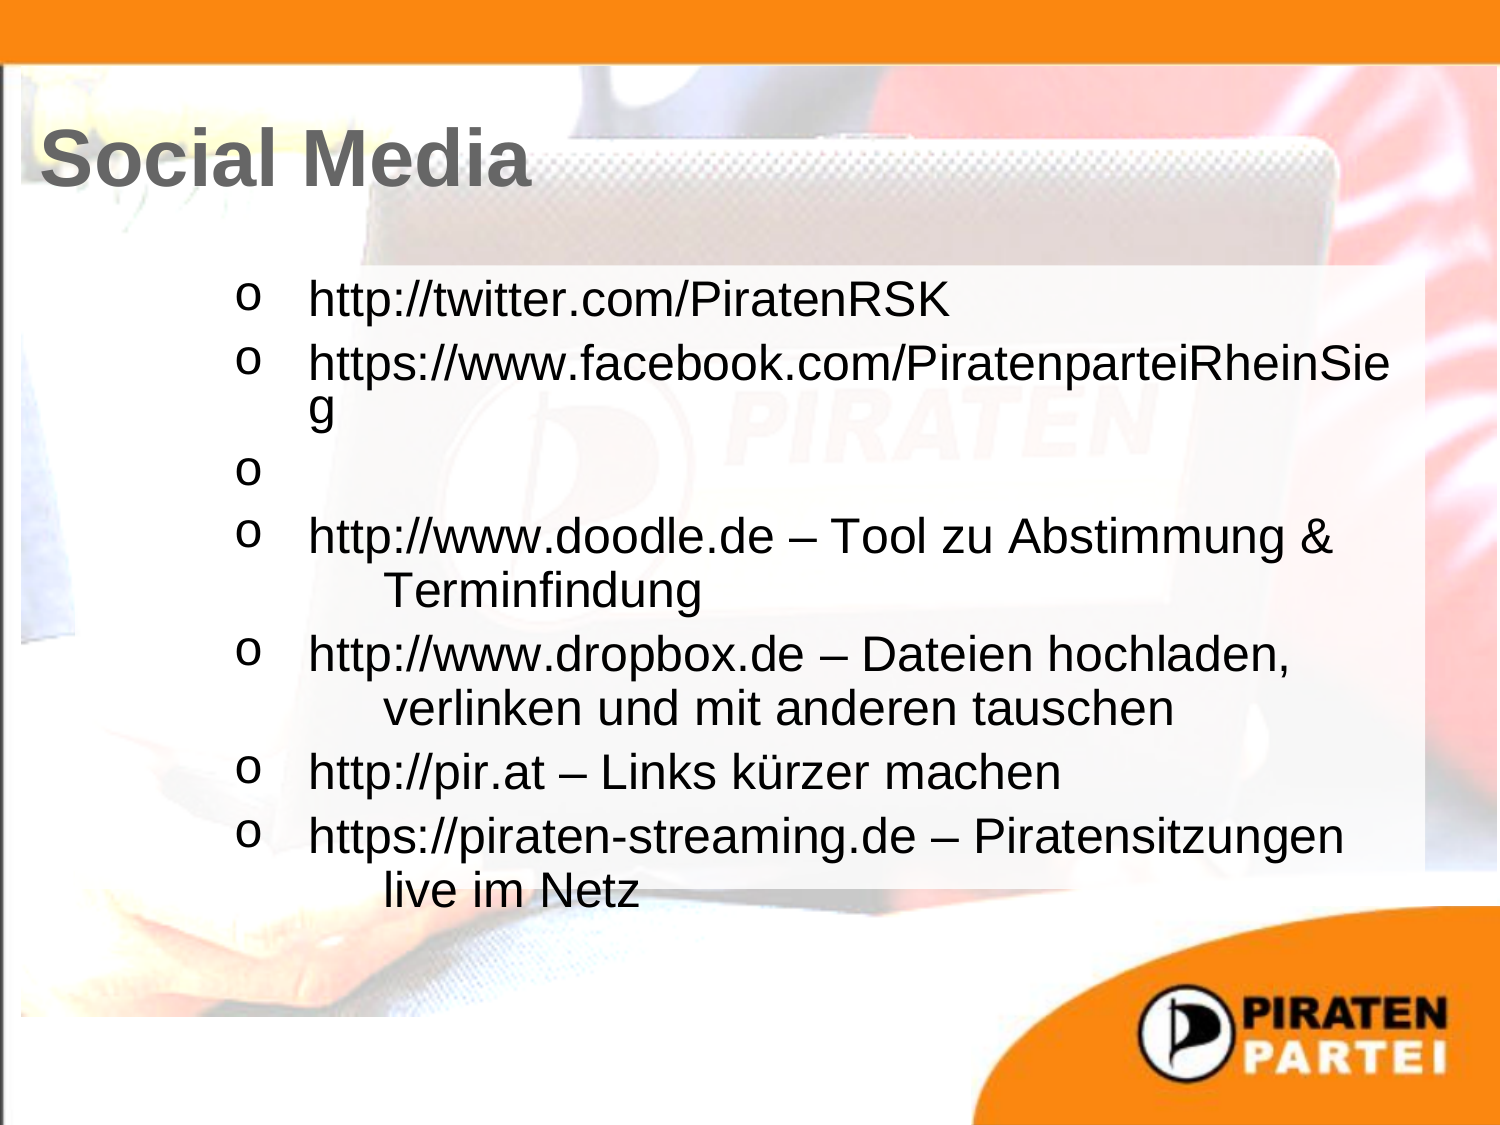

# Social Media
http://twitter.com/PiratenRSK
https://www.facebook.com/PiratenparteiRheinSieg
http://www.doodle.de – Tool zu Abstimmung & Terminfindung
http://www.dropbox.de – Dateien hochladen, verlinken und mit anderen tauschen
http://pir.at – Links kürzer machen
https://piraten-streaming.de – Piratensitzungen live im Netz